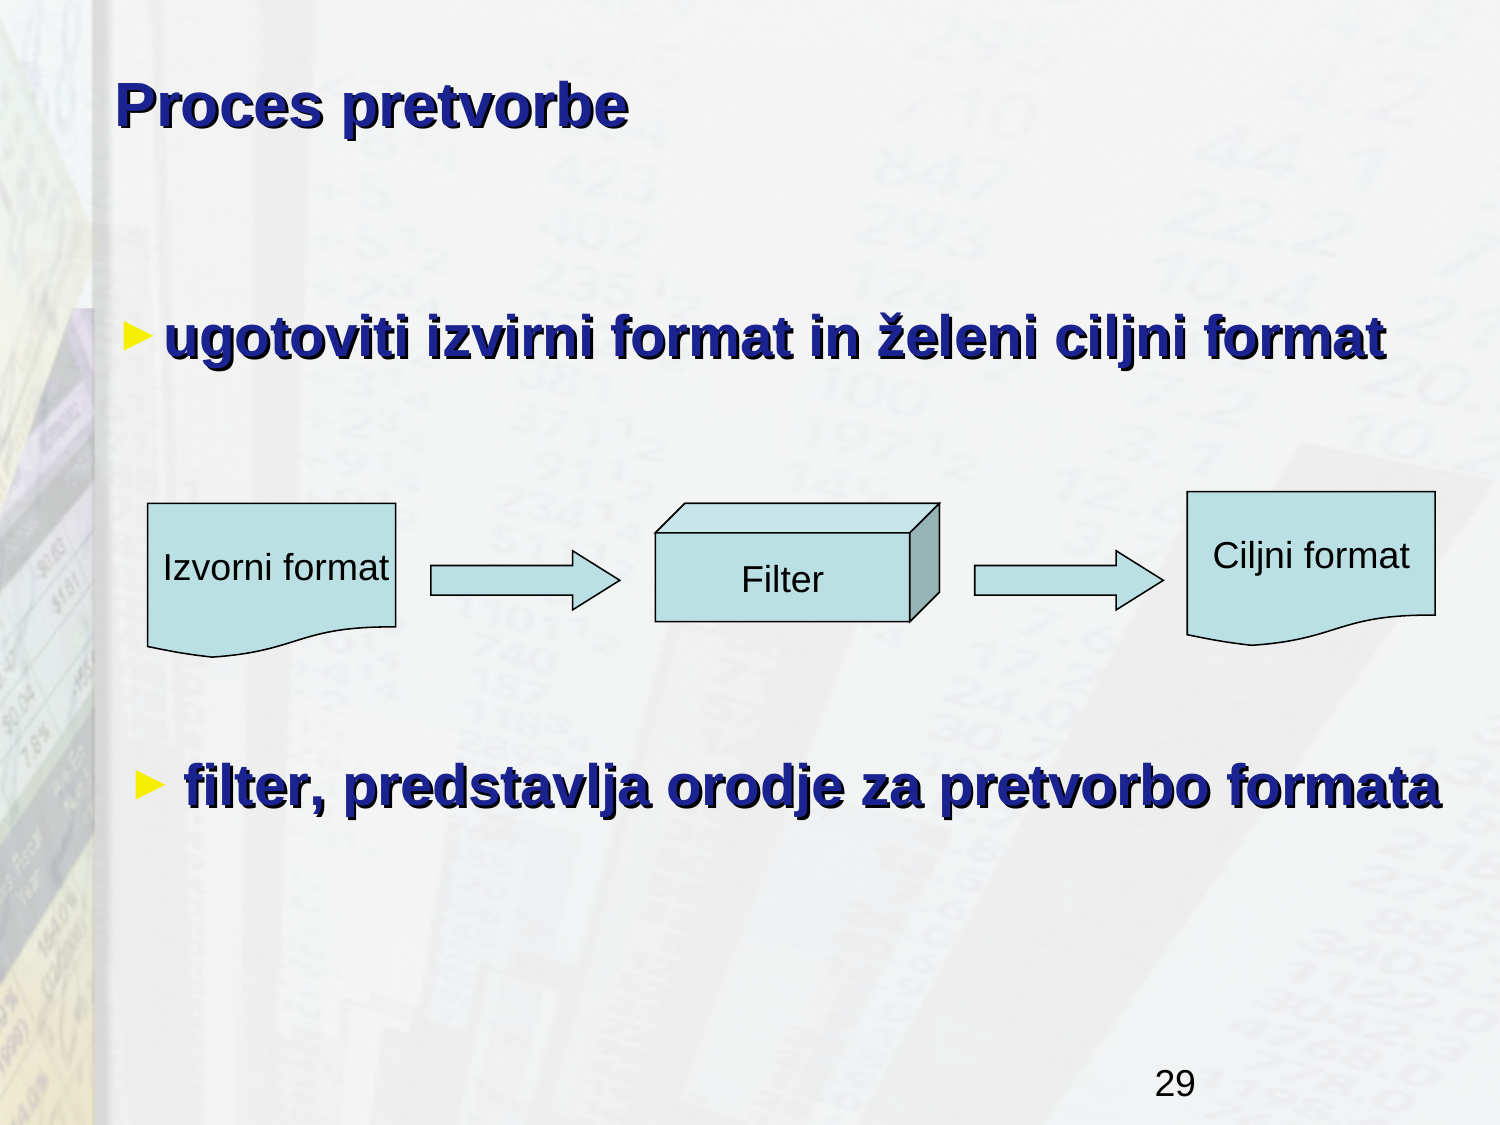

# Proces pretvorbe
ugotoviti izvirni format in želeni ciljni format
Ciljni format
Izvorni format
Filter
filter, predstavlja orodje za pretvorbo formata
29